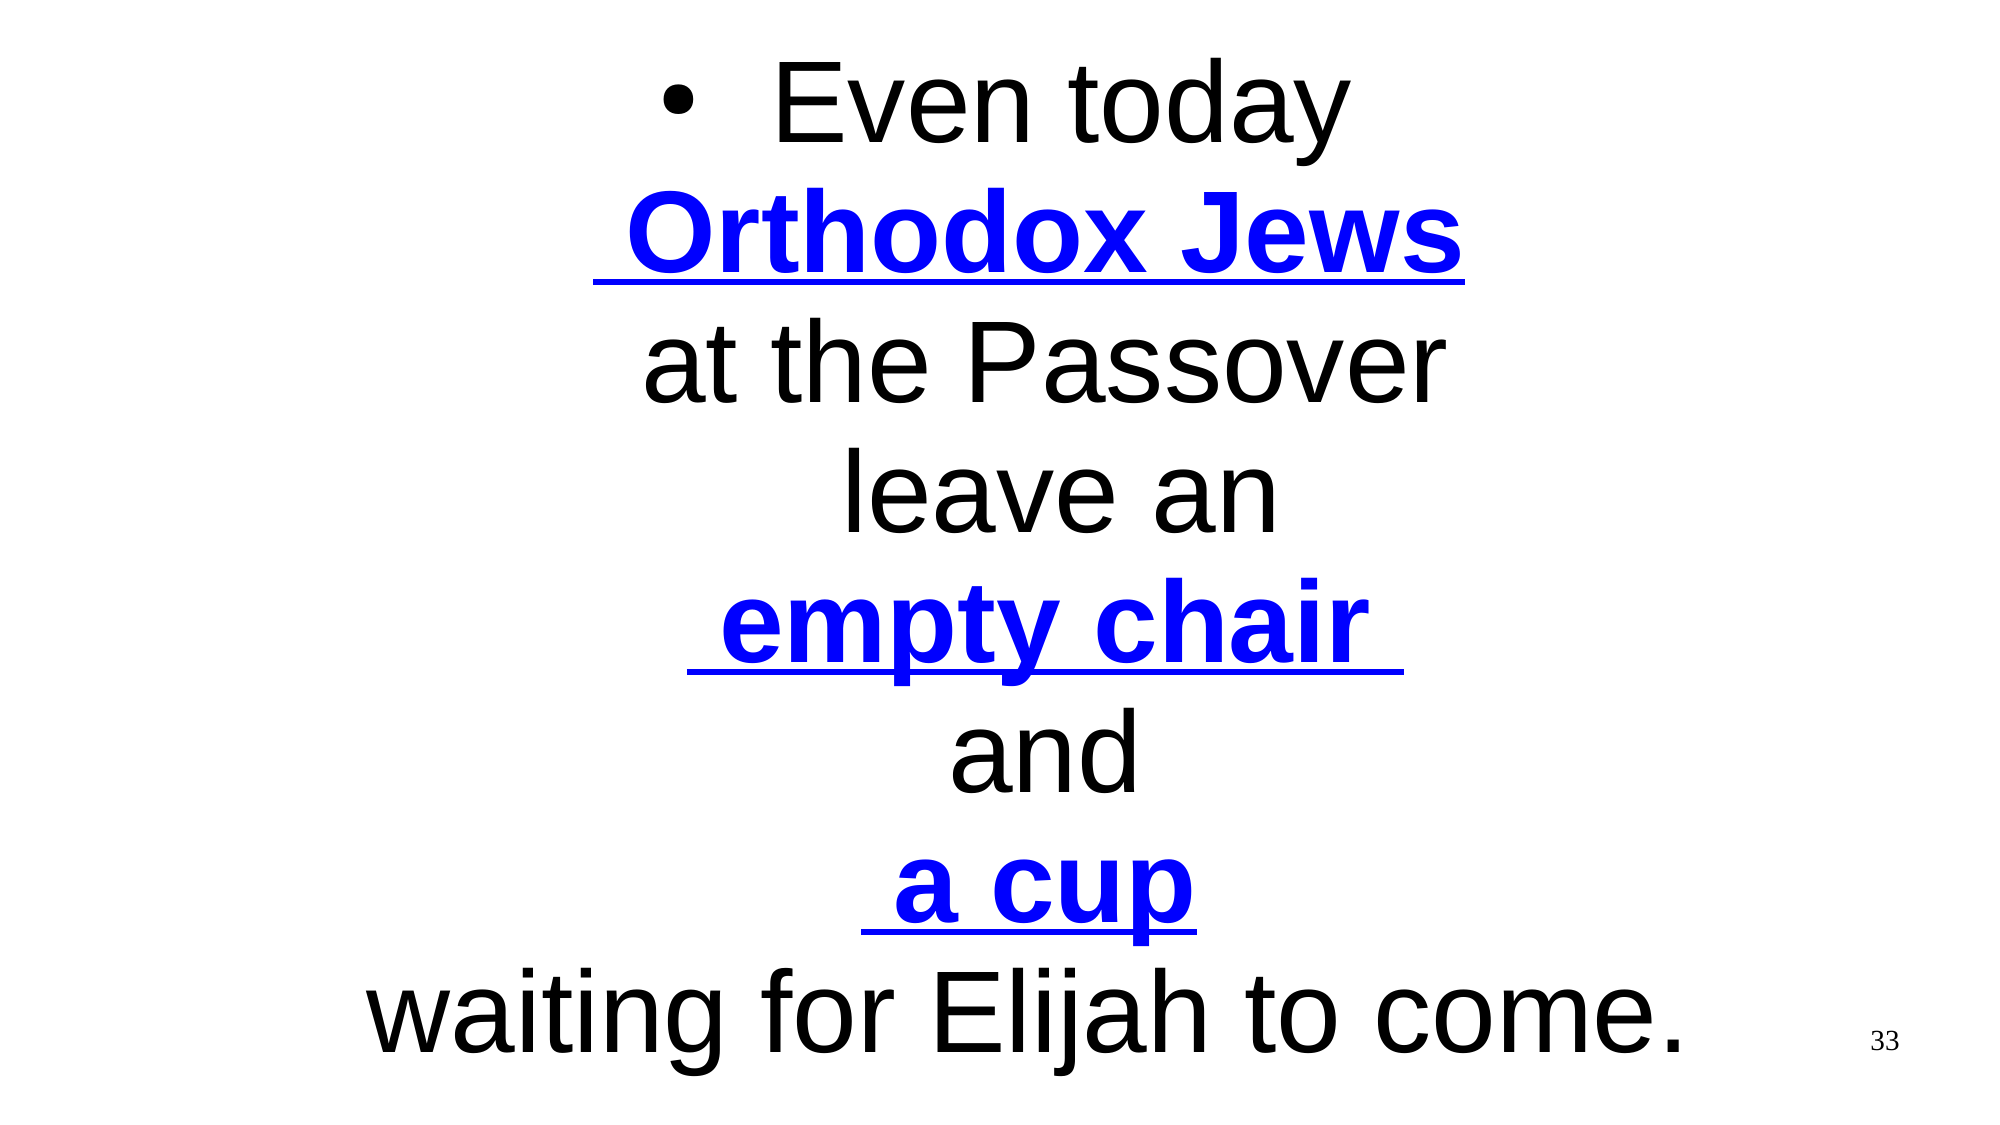

# Even today Orthodox Jews at the Passover leave an empty chair and a cup waiting for Elijah to come.
33